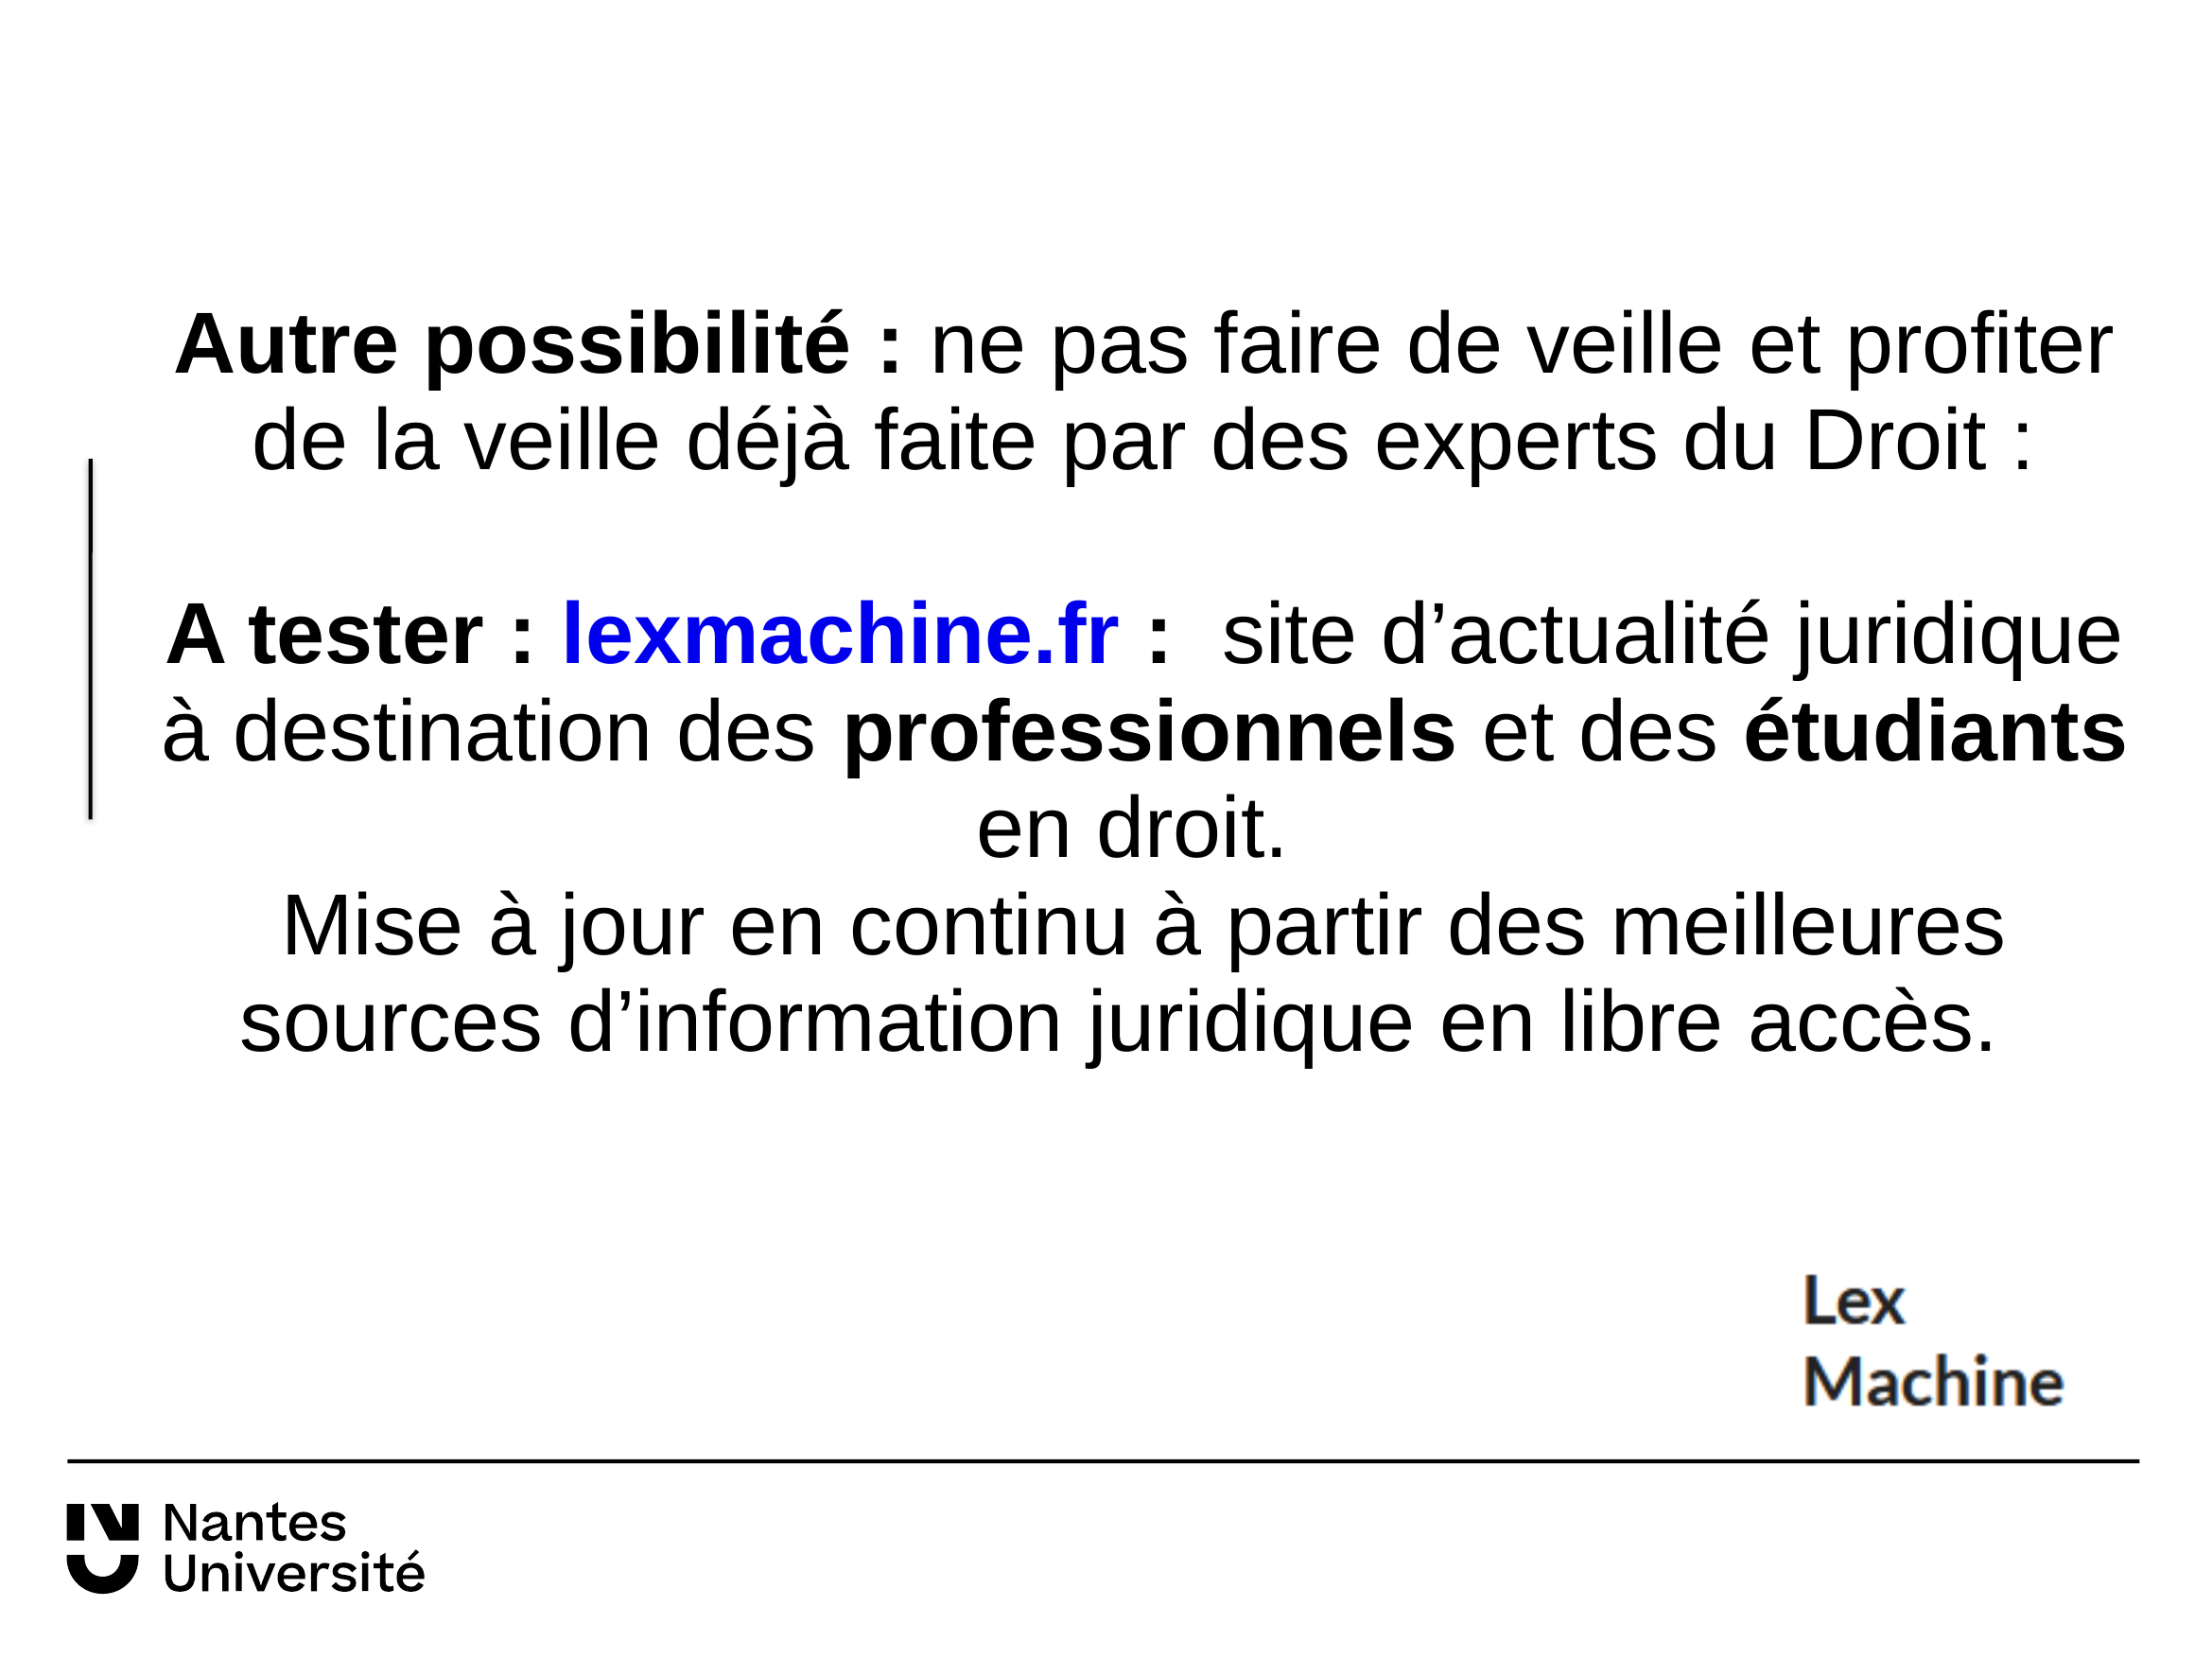

Autre possibilité : ne pas faire de veille et profiter de la veille déjà faite par des experts du Droit :
A tester : lexmachine.fr : site d’actualité juridique à destination des professionnels et des étudiants en droit.
Mise à jour en continu à partir des meilleures sources d’information juridique en libre accès.